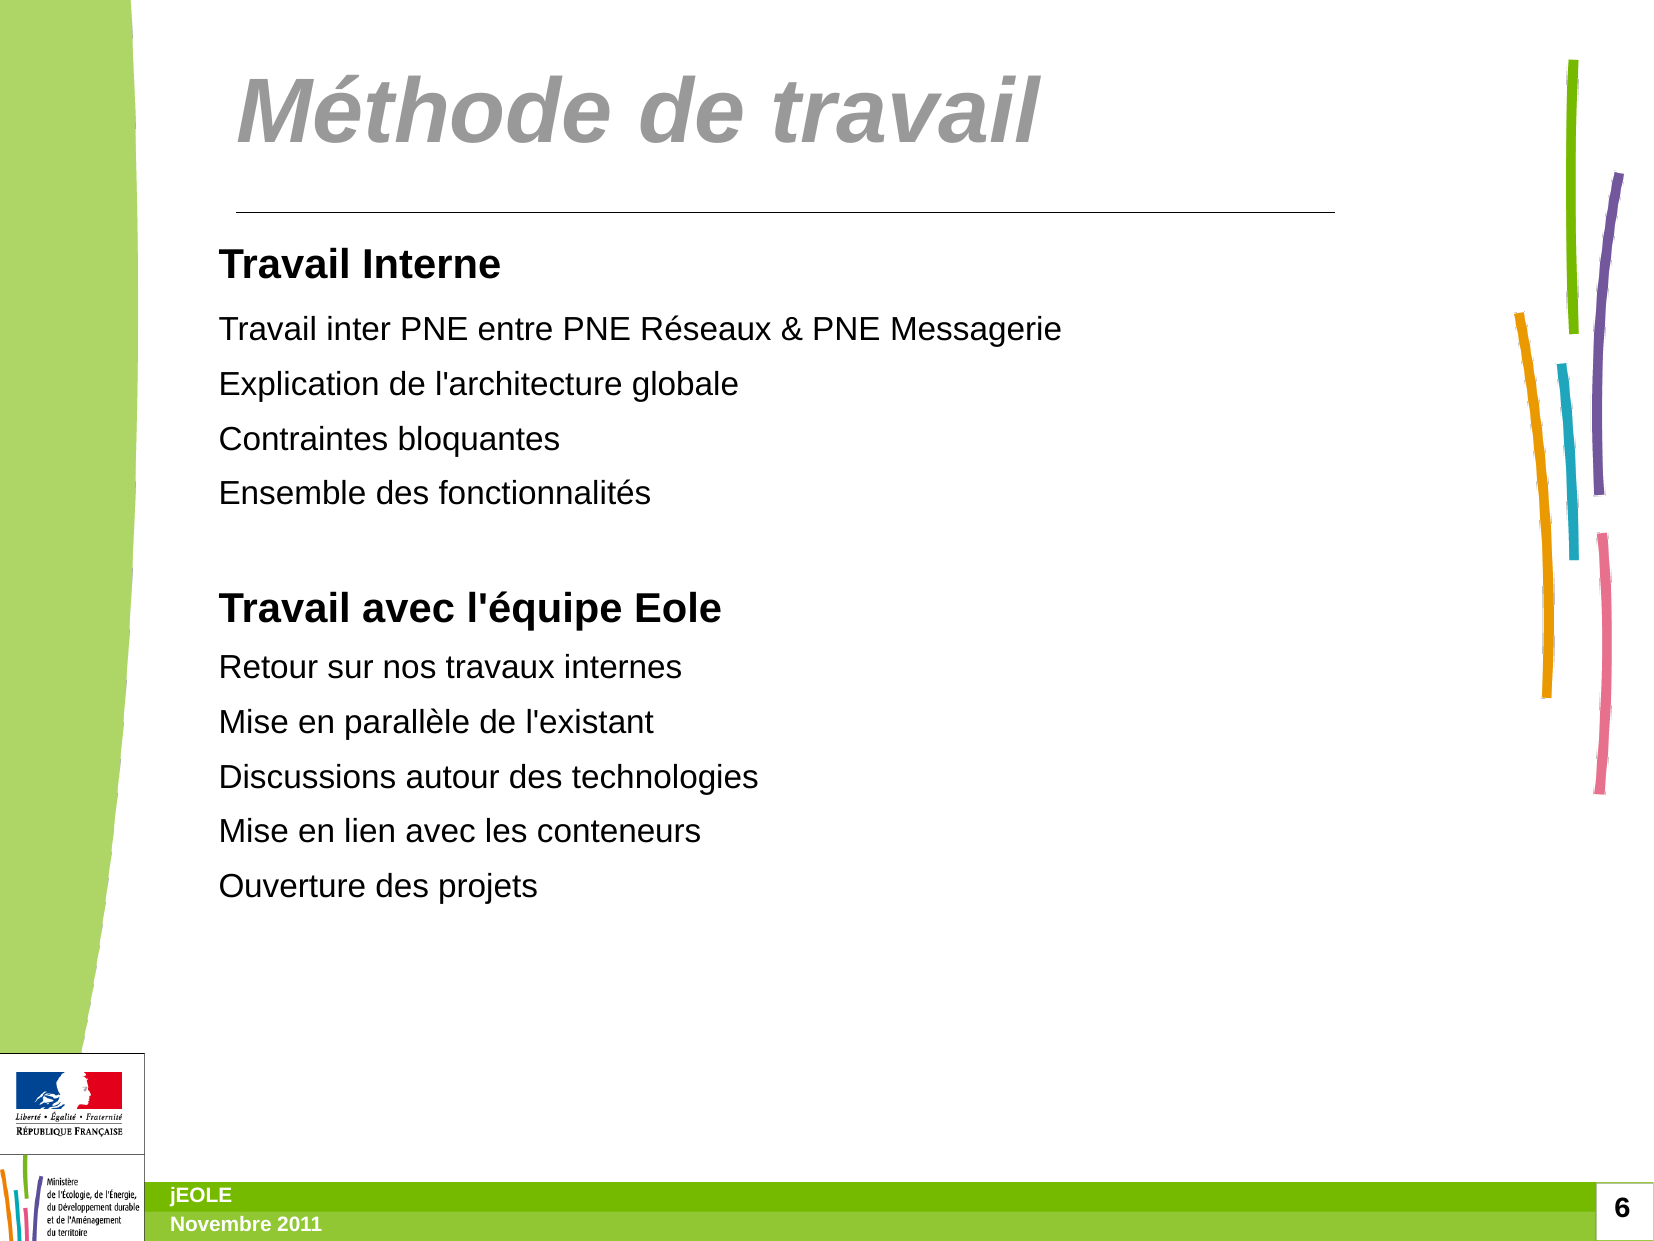

# Méthode de travail
Travail Interne
Travail inter PNE entre PNE Réseaux & PNE Messagerie
Explication de l'architecture globale
Contraintes bloquantes
Ensemble des fonctionnalités
Travail avec l'équipe Eole
Retour sur nos travaux internes
Mise en parallèle de l'existant
Discussions autour des technologies
Mise en lien avec les conteneurs
Ouverture des projets
6
Journées EOLE octobre 2010